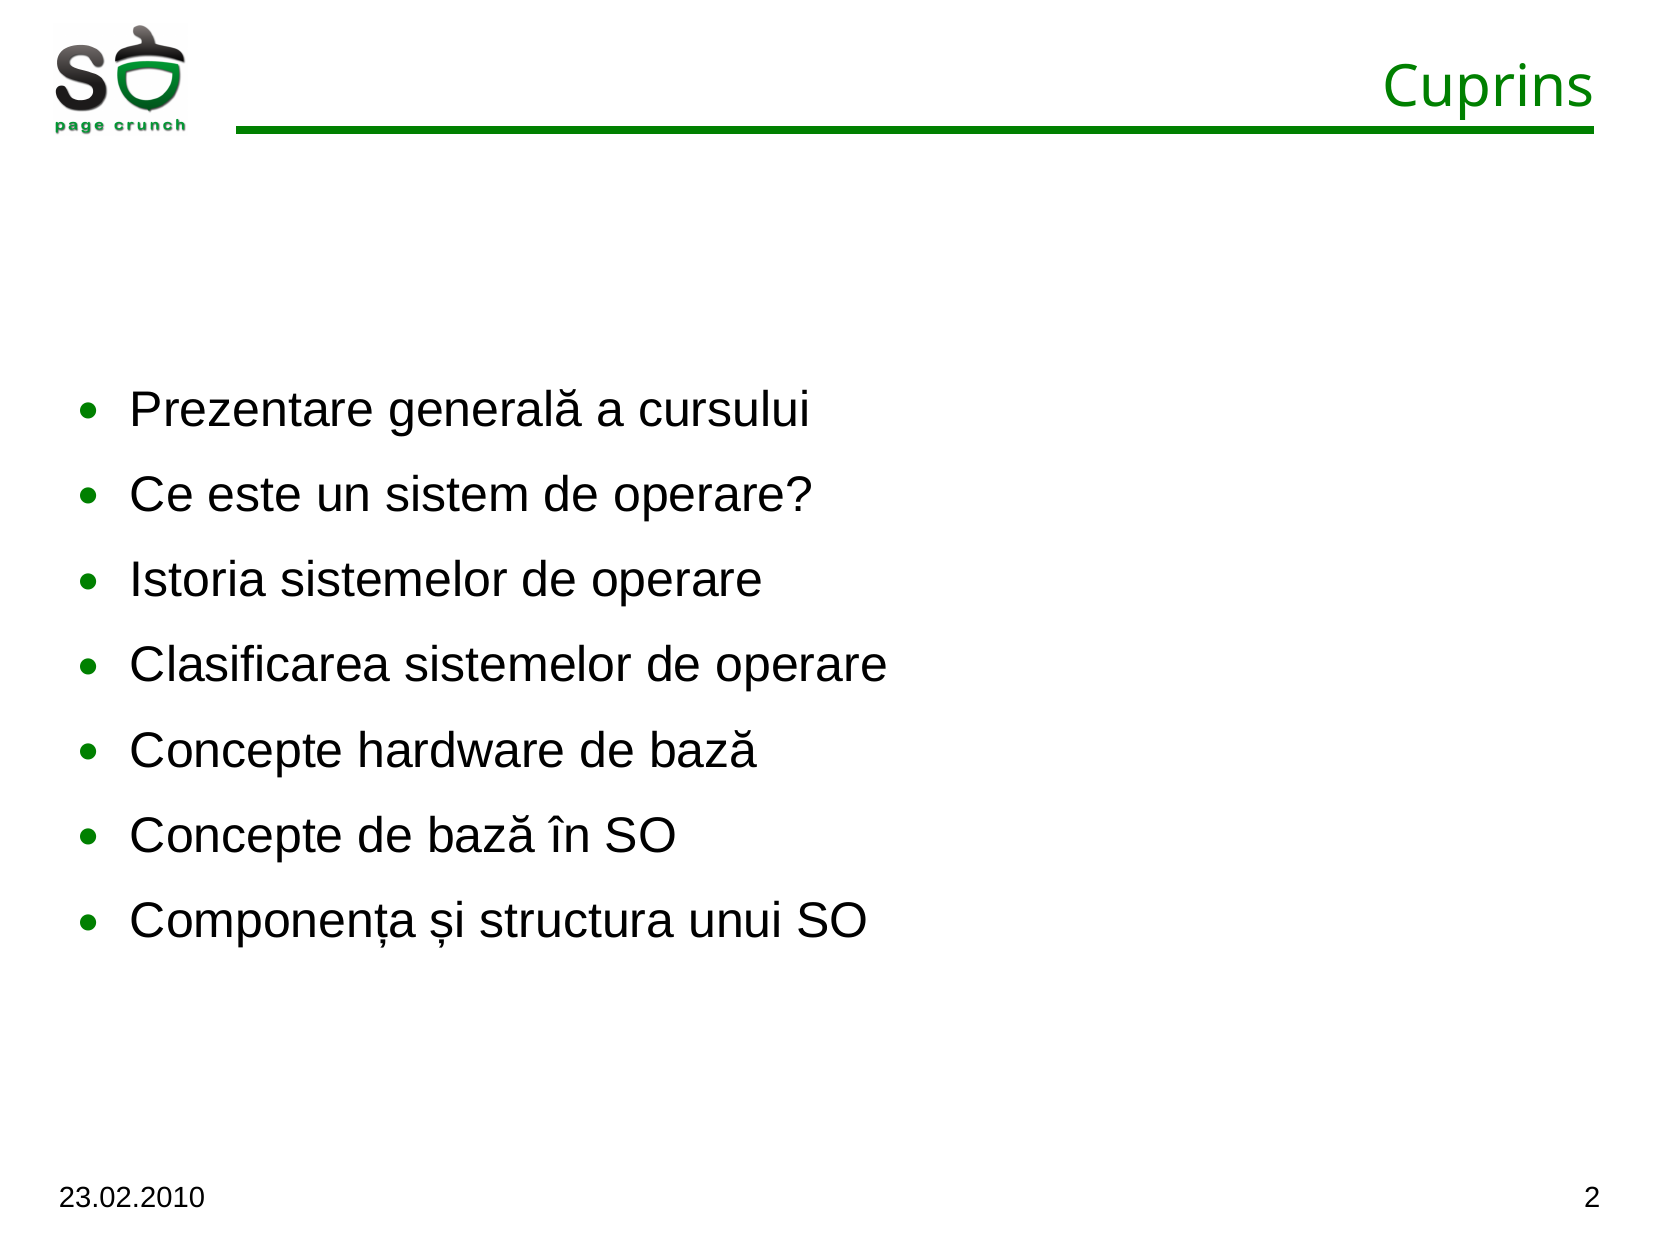

# Cuprins
Prezentare generală a cursului
Ce este un sistem de operare?
Istoria sistemelor de operare
Clasificarea sistemelor de operare
Concepte hardware de bază
Concepte de bază în SO
Componența și structura unui SO
23.02.2010
2